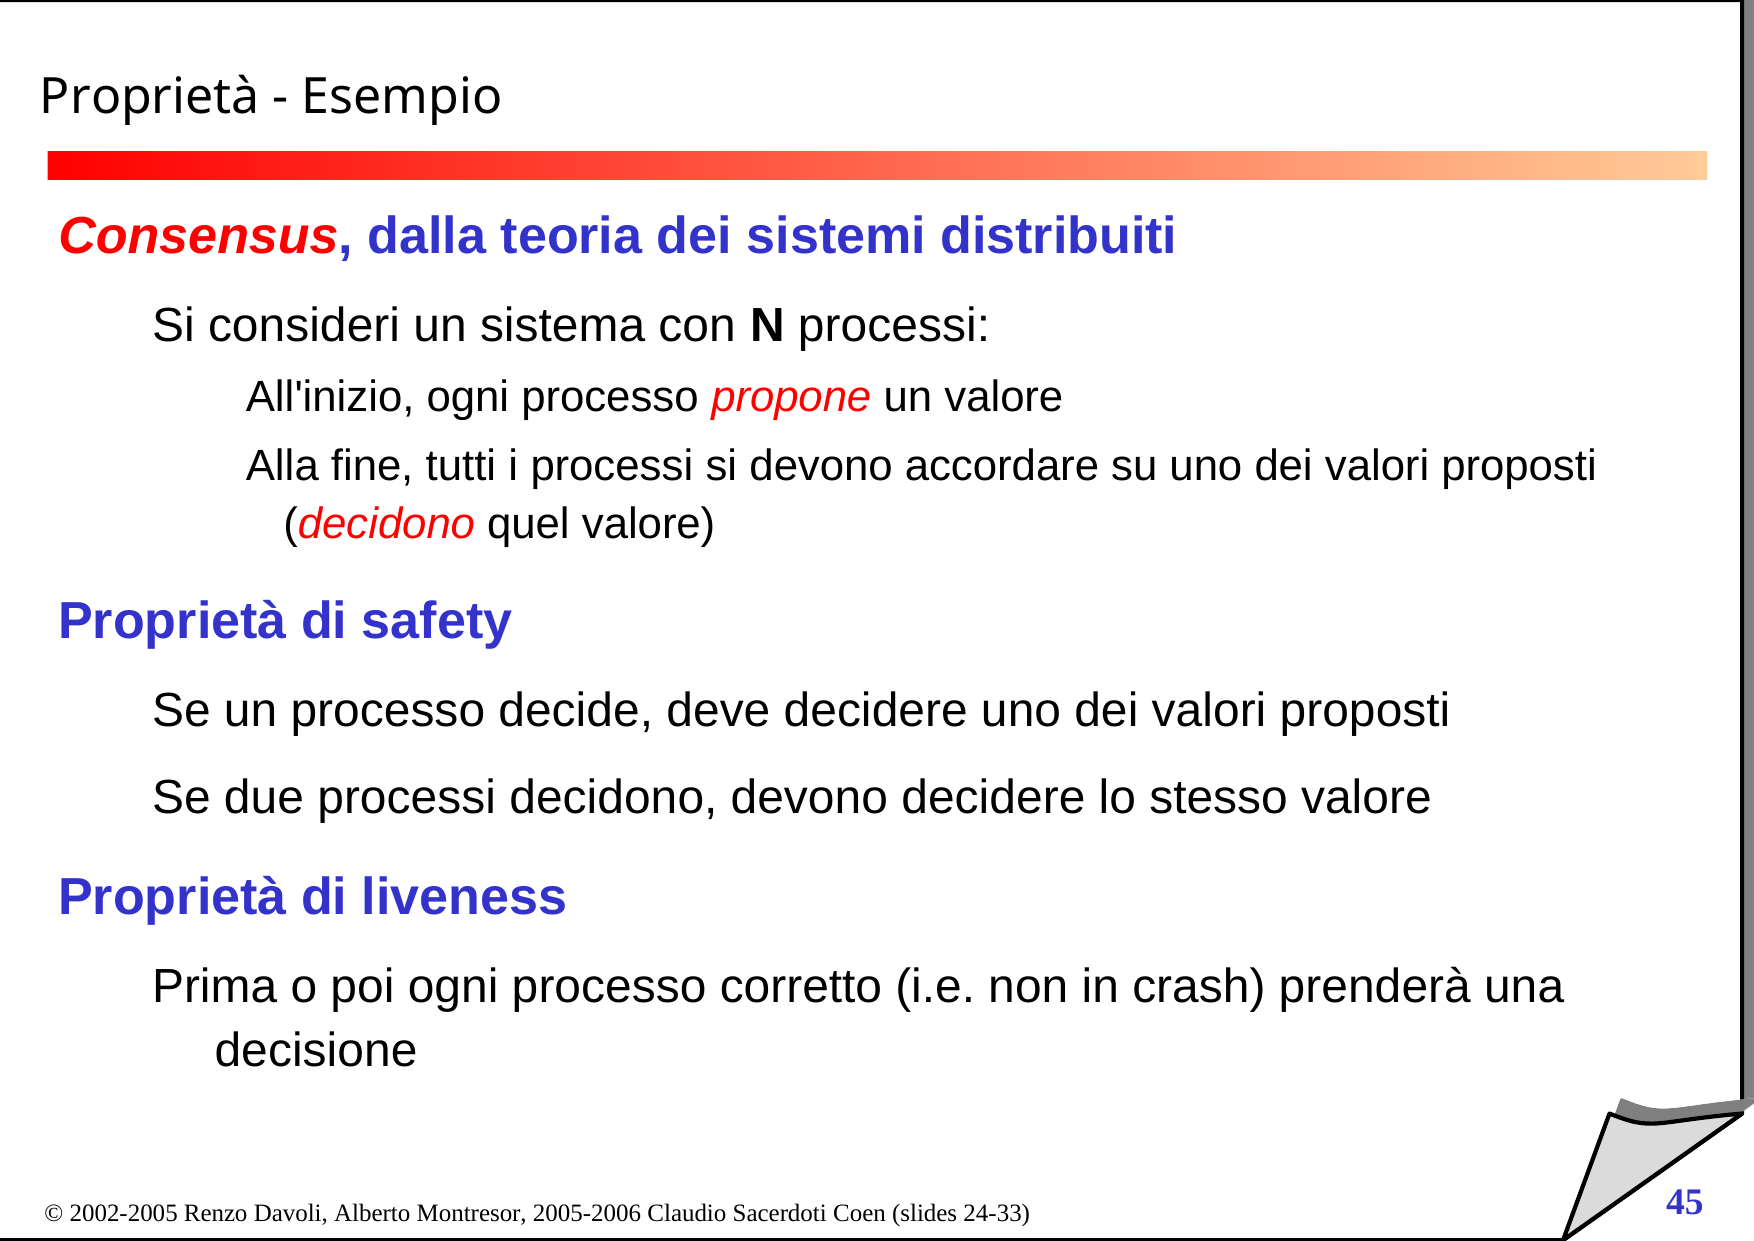

# Proprietà - Esempio
Consensus, dalla teoria dei sistemi distribuiti
Si consideri un sistema con N processi:
All'inizio, ogni processo propone un valore
Alla fine, tutti i processi si devono accordare su uno dei valori proposti
(decidono quel valore)
Proprietà di safety
Se un processo decide, deve decidere uno dei valori proposti
Se due processi decidono, devono decidere lo stesso valore
Proprietà di liveness
Prima o poi ogni processo corretto (i.e. non in crash) prenderà una decisione